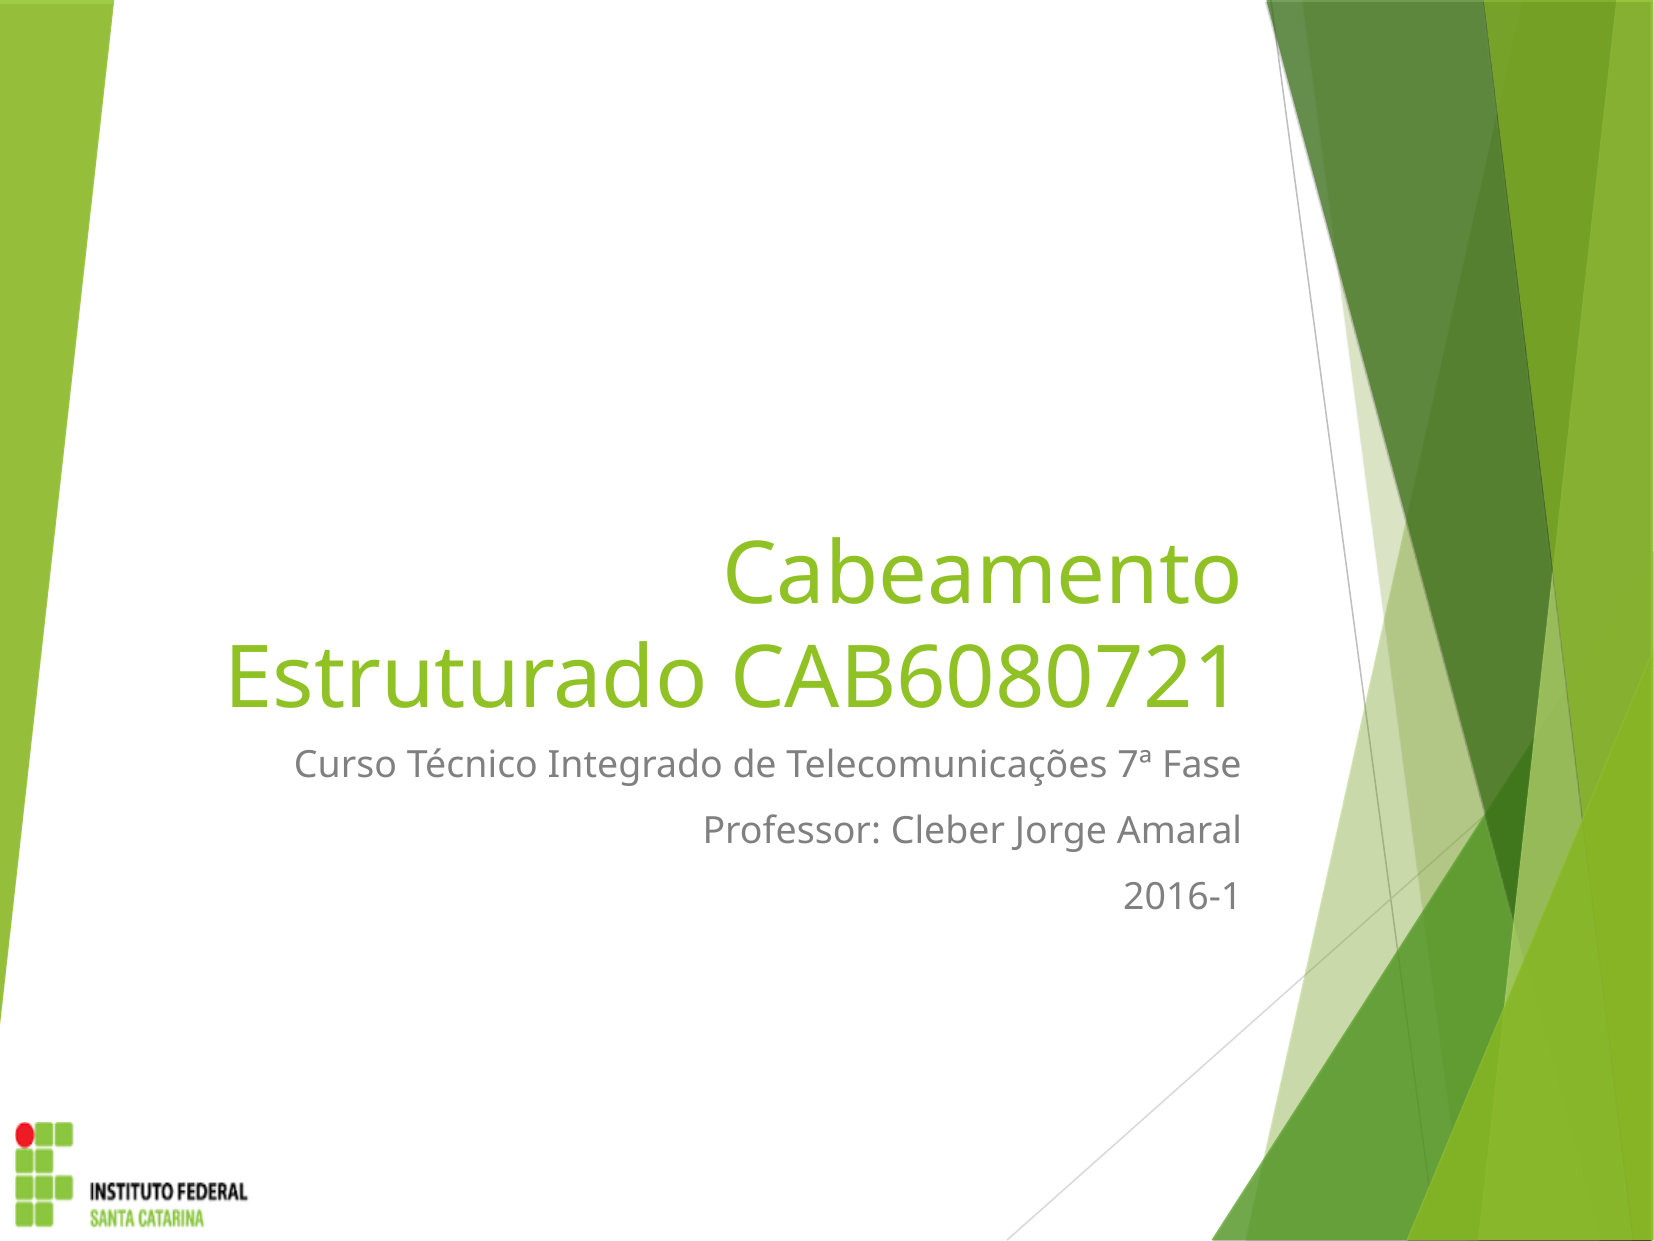

# Cabeamento Estruturado CAB6080721
Curso Técnico Integrado de Telecomunicações 7ª Fase
Professor: Cleber Jorge Amaral
2016-1